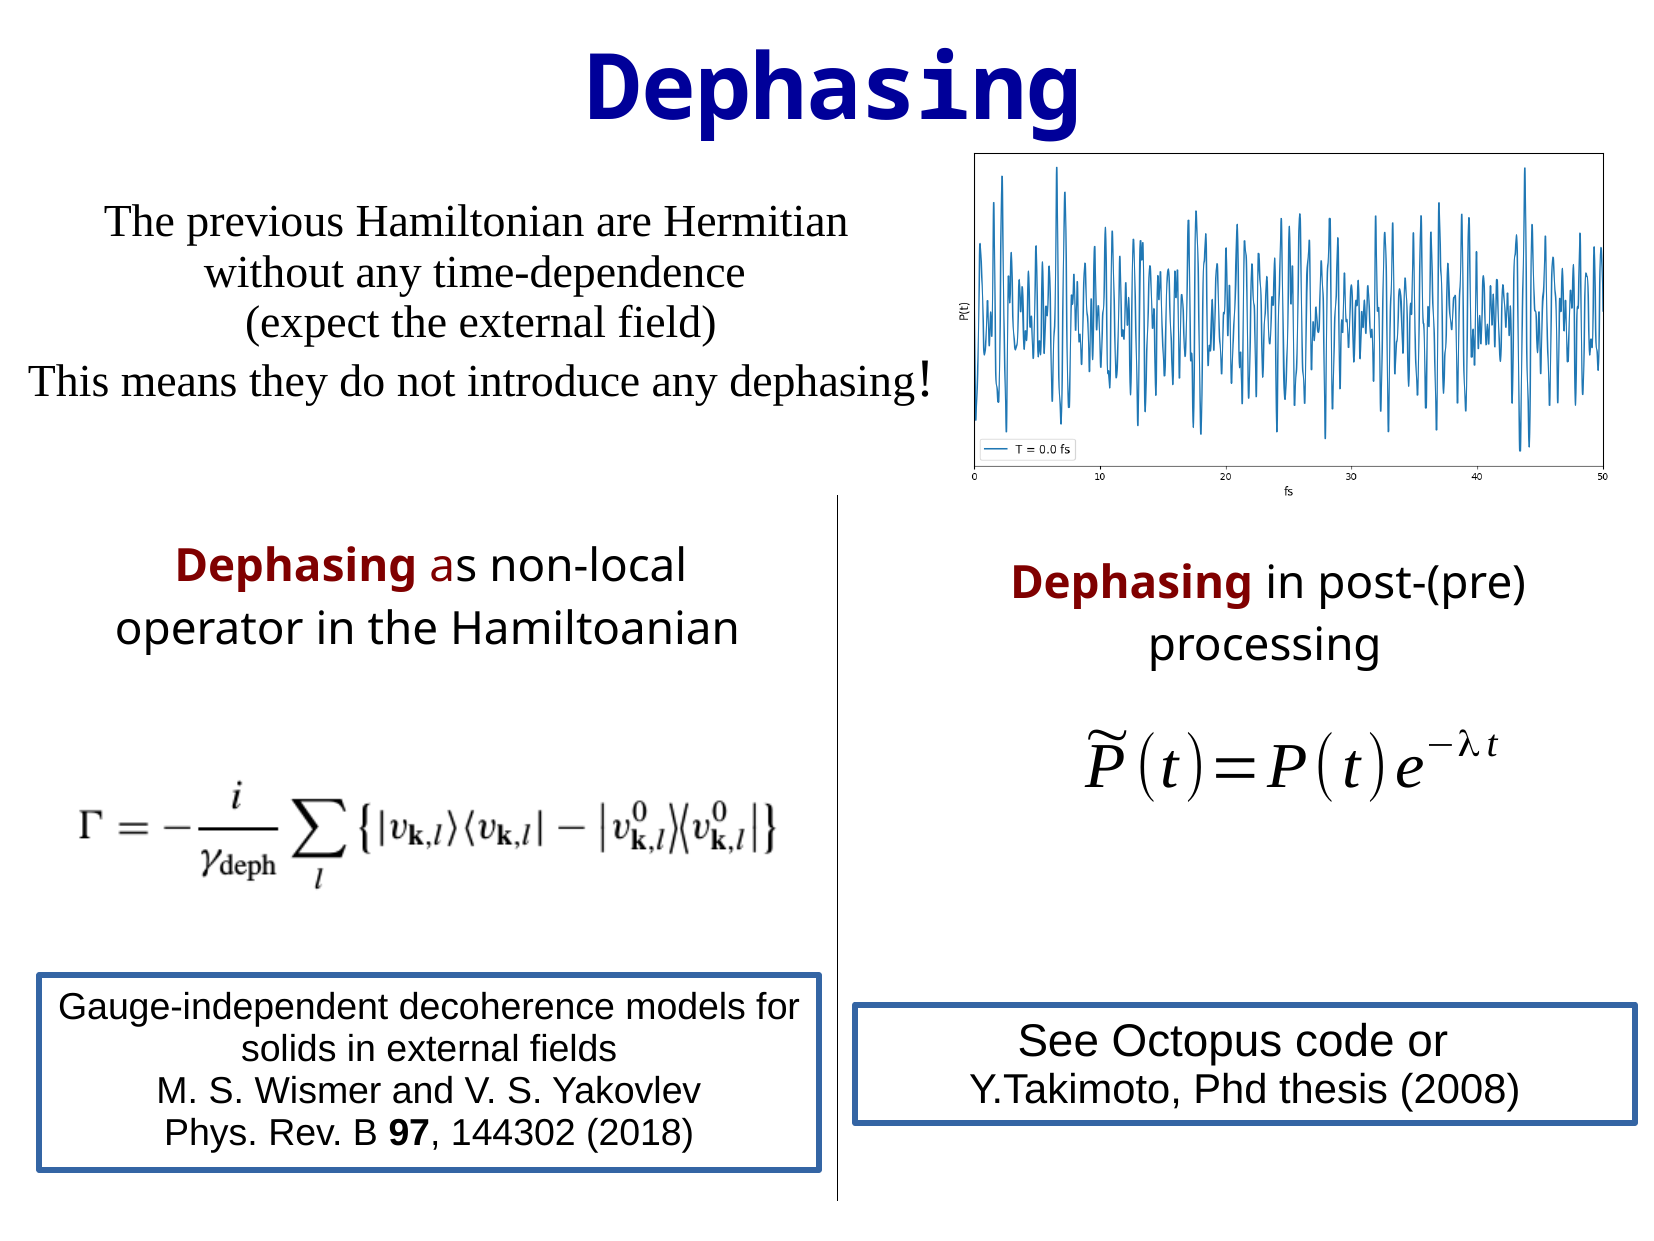

# Dephasing
The previous Hamiltonian are Hermitian
without any time-dependence
(expect the external field)
This means they do not introduce any dephasing!
Dephasing as non-local
operator in the Hamiltoanian
Dephasing in post-(pre) processing
Gauge-independent decoherence models for solids in external fields
M. S. Wismer and V. S. Yakovlev
Phys. Rev. B 97, 144302 (2018)
See Octopus code or
Y.Takimoto, Phd thesis (2008)